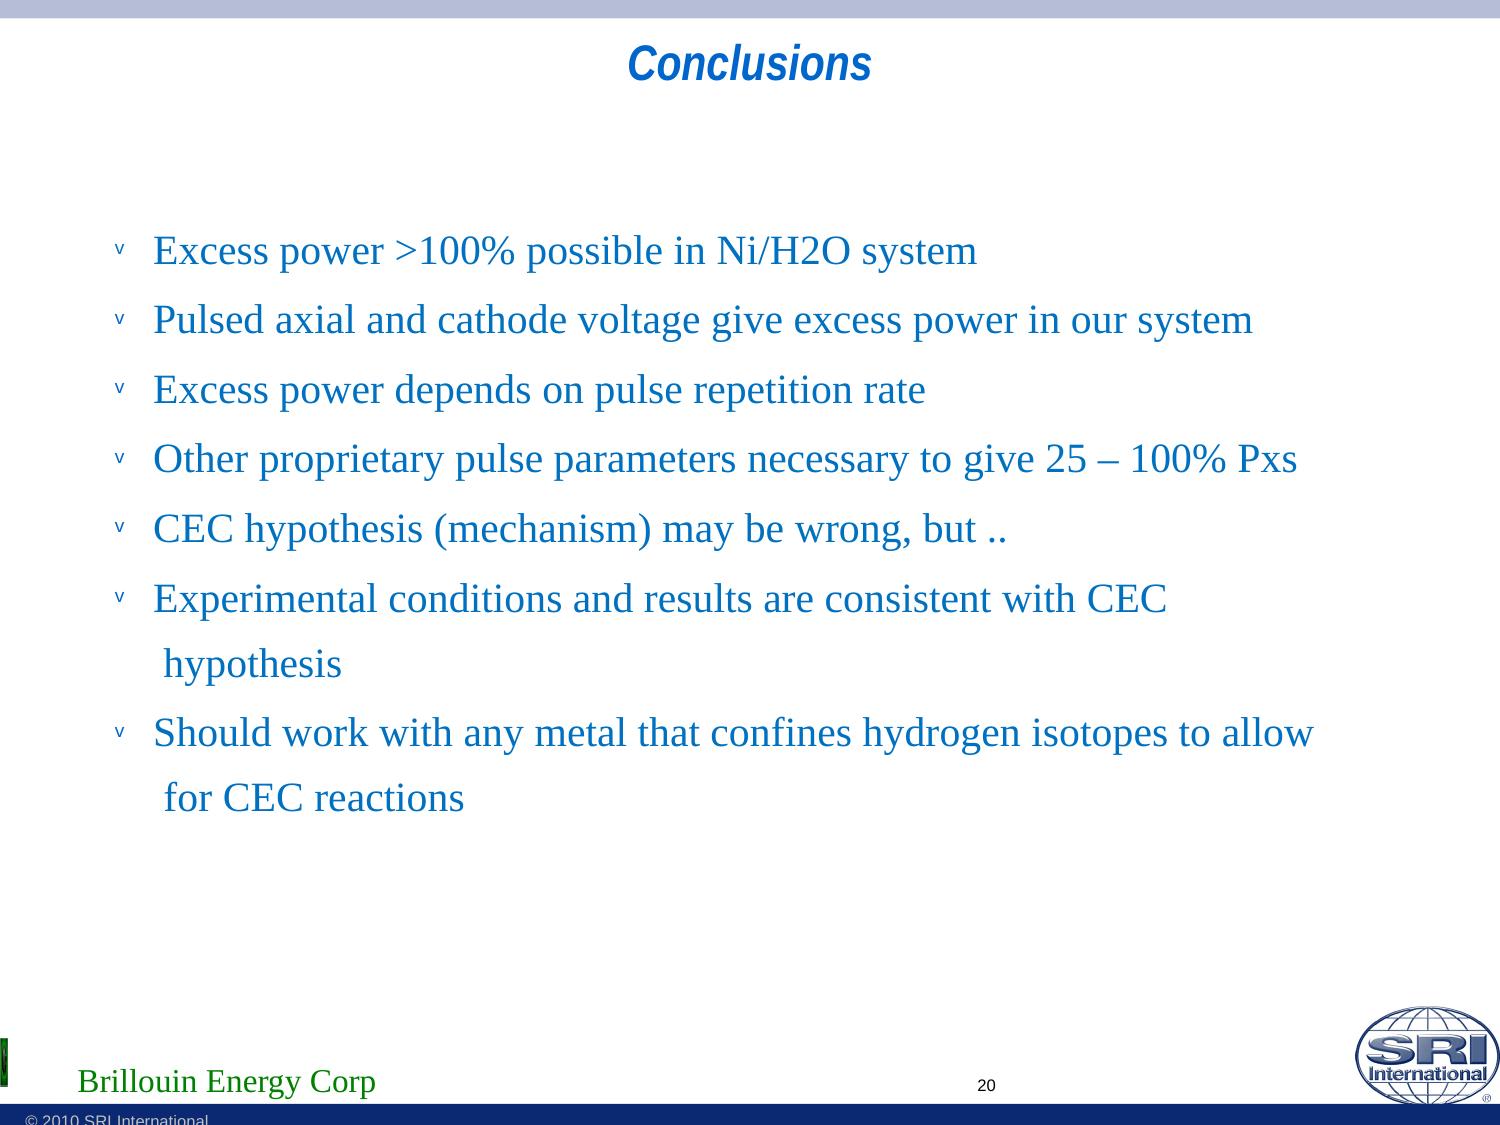

# Conclusions
 Excess power >100% possible in Ni/H2O system
 Pulsed axial and cathode voltage give excess power in our system
 Excess power depends on pulse repetition rate
 Other proprietary pulse parameters necessary to give 25 – 100% Pxs
 CEC hypothesis (mechanism) may be wrong, but ..
 Experimental conditions and results are consistent with CEC
 hypothesis
 Should work with any metal that confines hydrogen isotopes to allow
 for CEC reactions